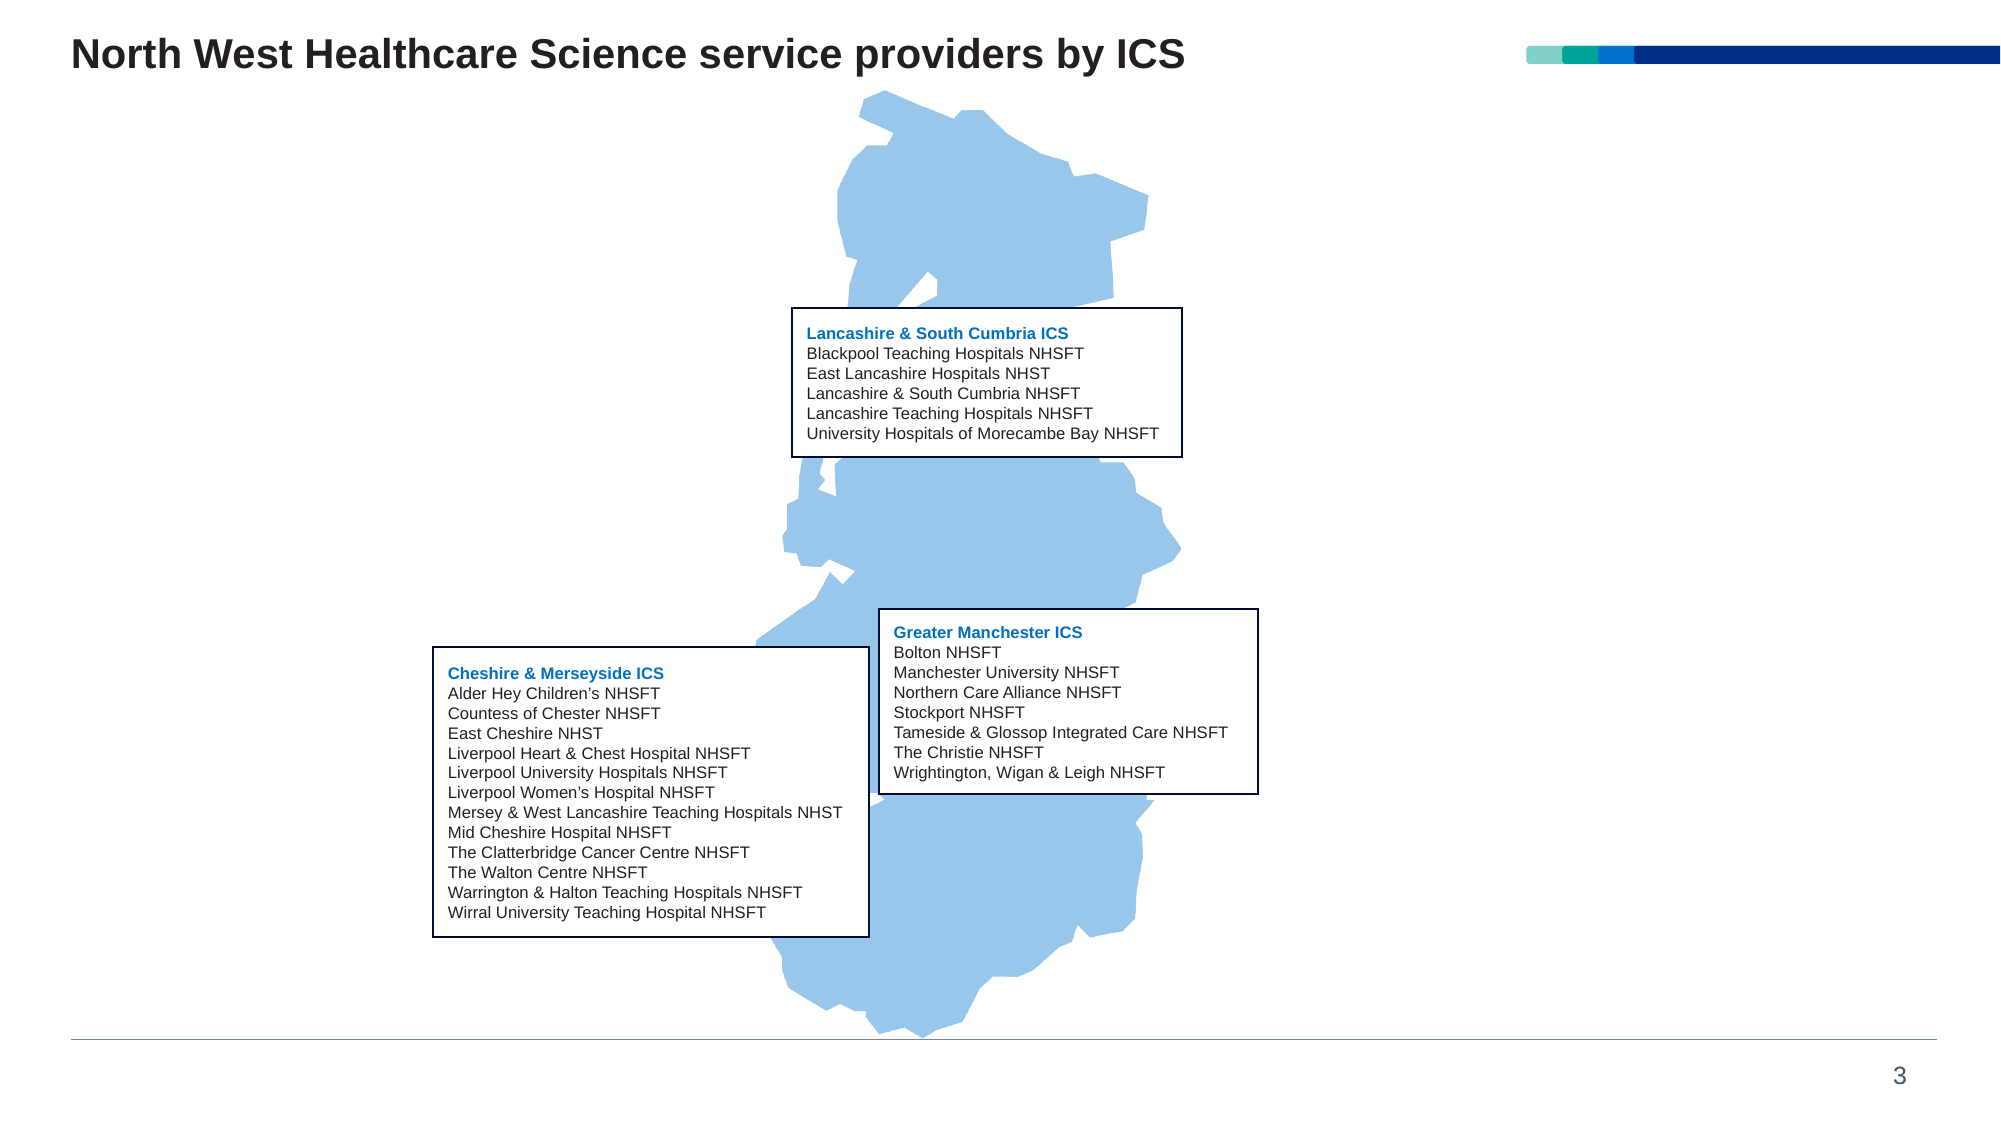

# North West Healthcare Science service providers by ICS
Lancashire & South Cumbria ICS
Blackpool Teaching Hospitals NHSFT
East Lancashire Hospitals NHST
Lancashire & South Cumbria NHSFT
Lancashire Teaching Hospitals NHSFT
University Hospitals of Morecambe Bay NHSFT
Greater Manchester ICS
Bolton NHSFT
Manchester University NHSFT
Northern Care Alliance NHSFT
Stockport NHSFT
Tameside & Glossop Integrated Care NHSFT
The Christie NHSFT
Wrightington, Wigan & Leigh NHSFT
Cheshire & Merseyside ICS
Alder Hey Children’s NHSFT
Countess of Chester NHSFT
East Cheshire NHST
Liverpool Heart & Chest Hospital NHSFT
Liverpool University Hospitals NHSFT
Liverpool Women’s Hospital NHSFT
Mersey & West Lancashire Teaching Hospitals NHST
Mid Cheshire Hospital NHSFT
The Clatterbridge Cancer Centre NHSFT
The Walton Centre NHSFT
Warrington & Halton Teaching Hospitals NHSFT
Wirral University Teaching Hospital NHSFT